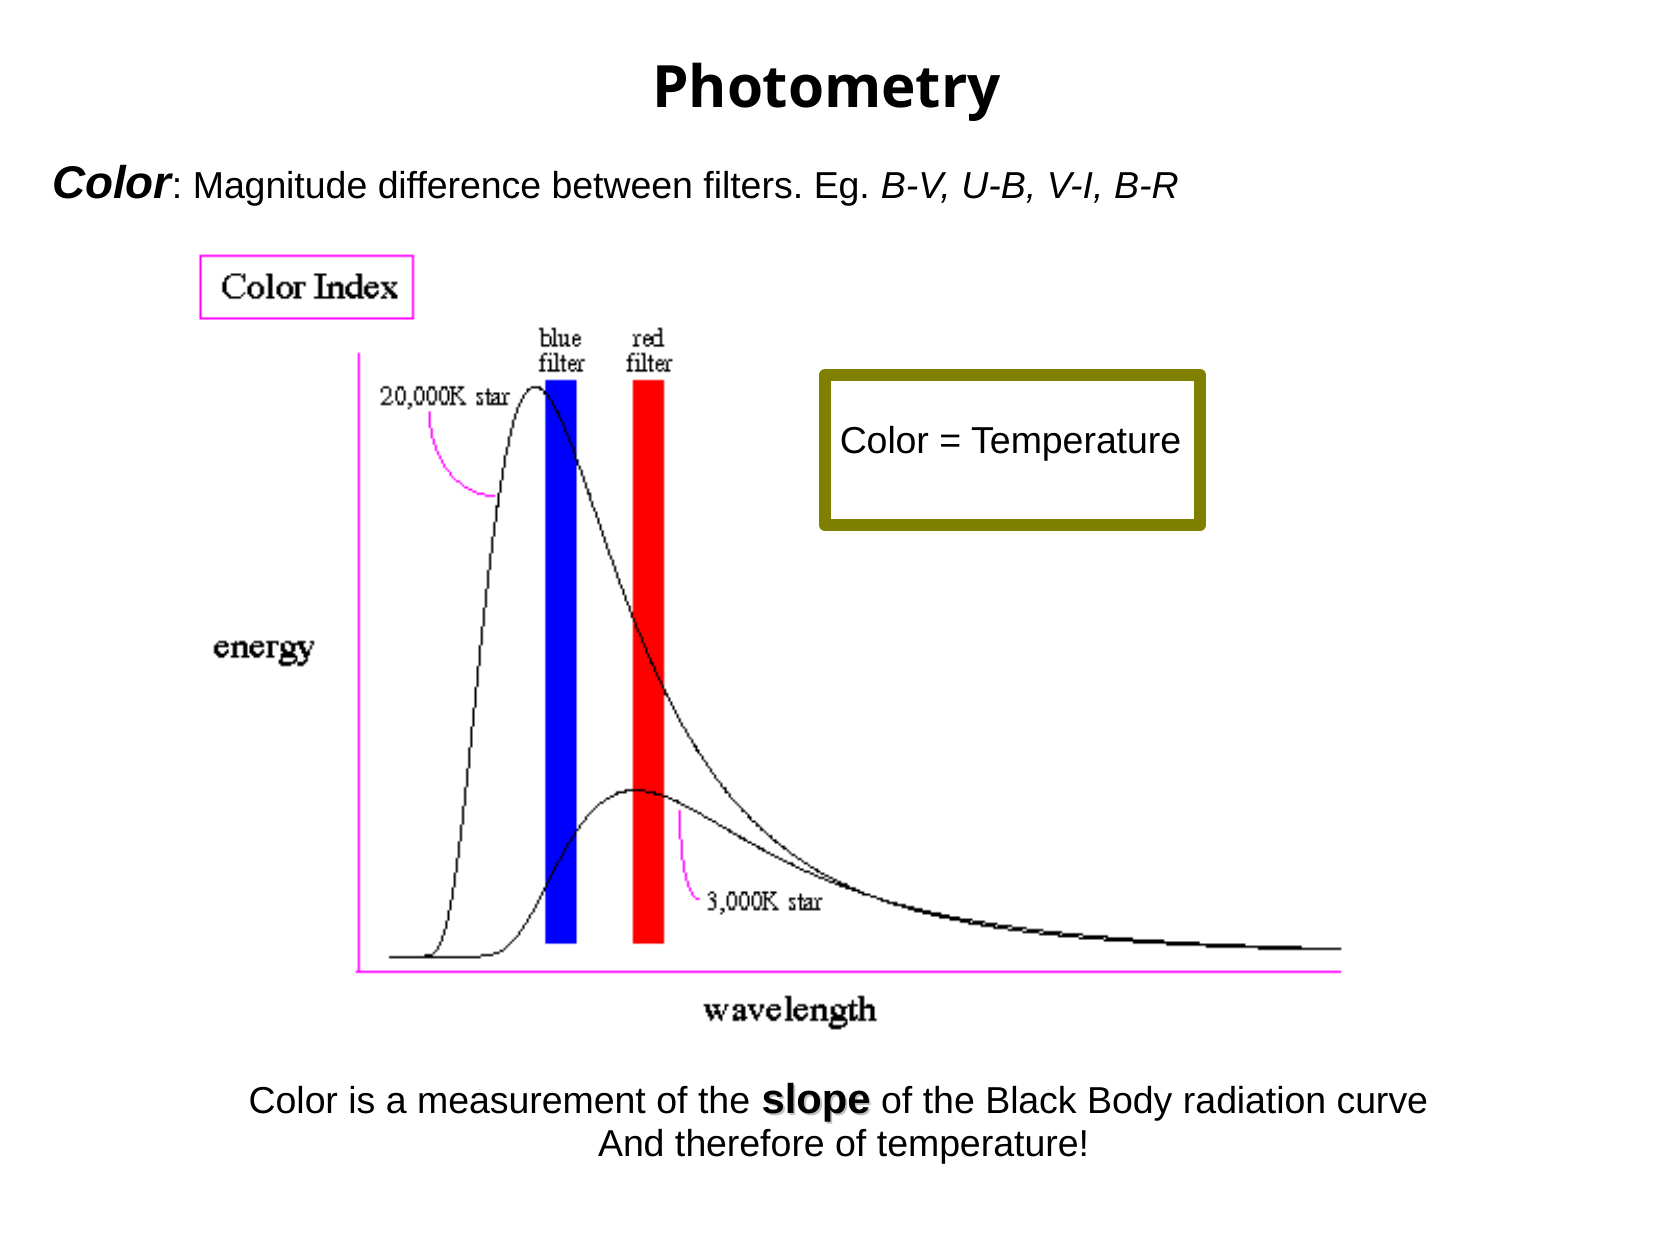

Photometry
Color: Magnitude difference between filters. Eg. B-V, U-B, V-I, B-R
Color = Temperature
Color is a measurement of the slope of the Black Body radiation curve
And therefore of temperature!